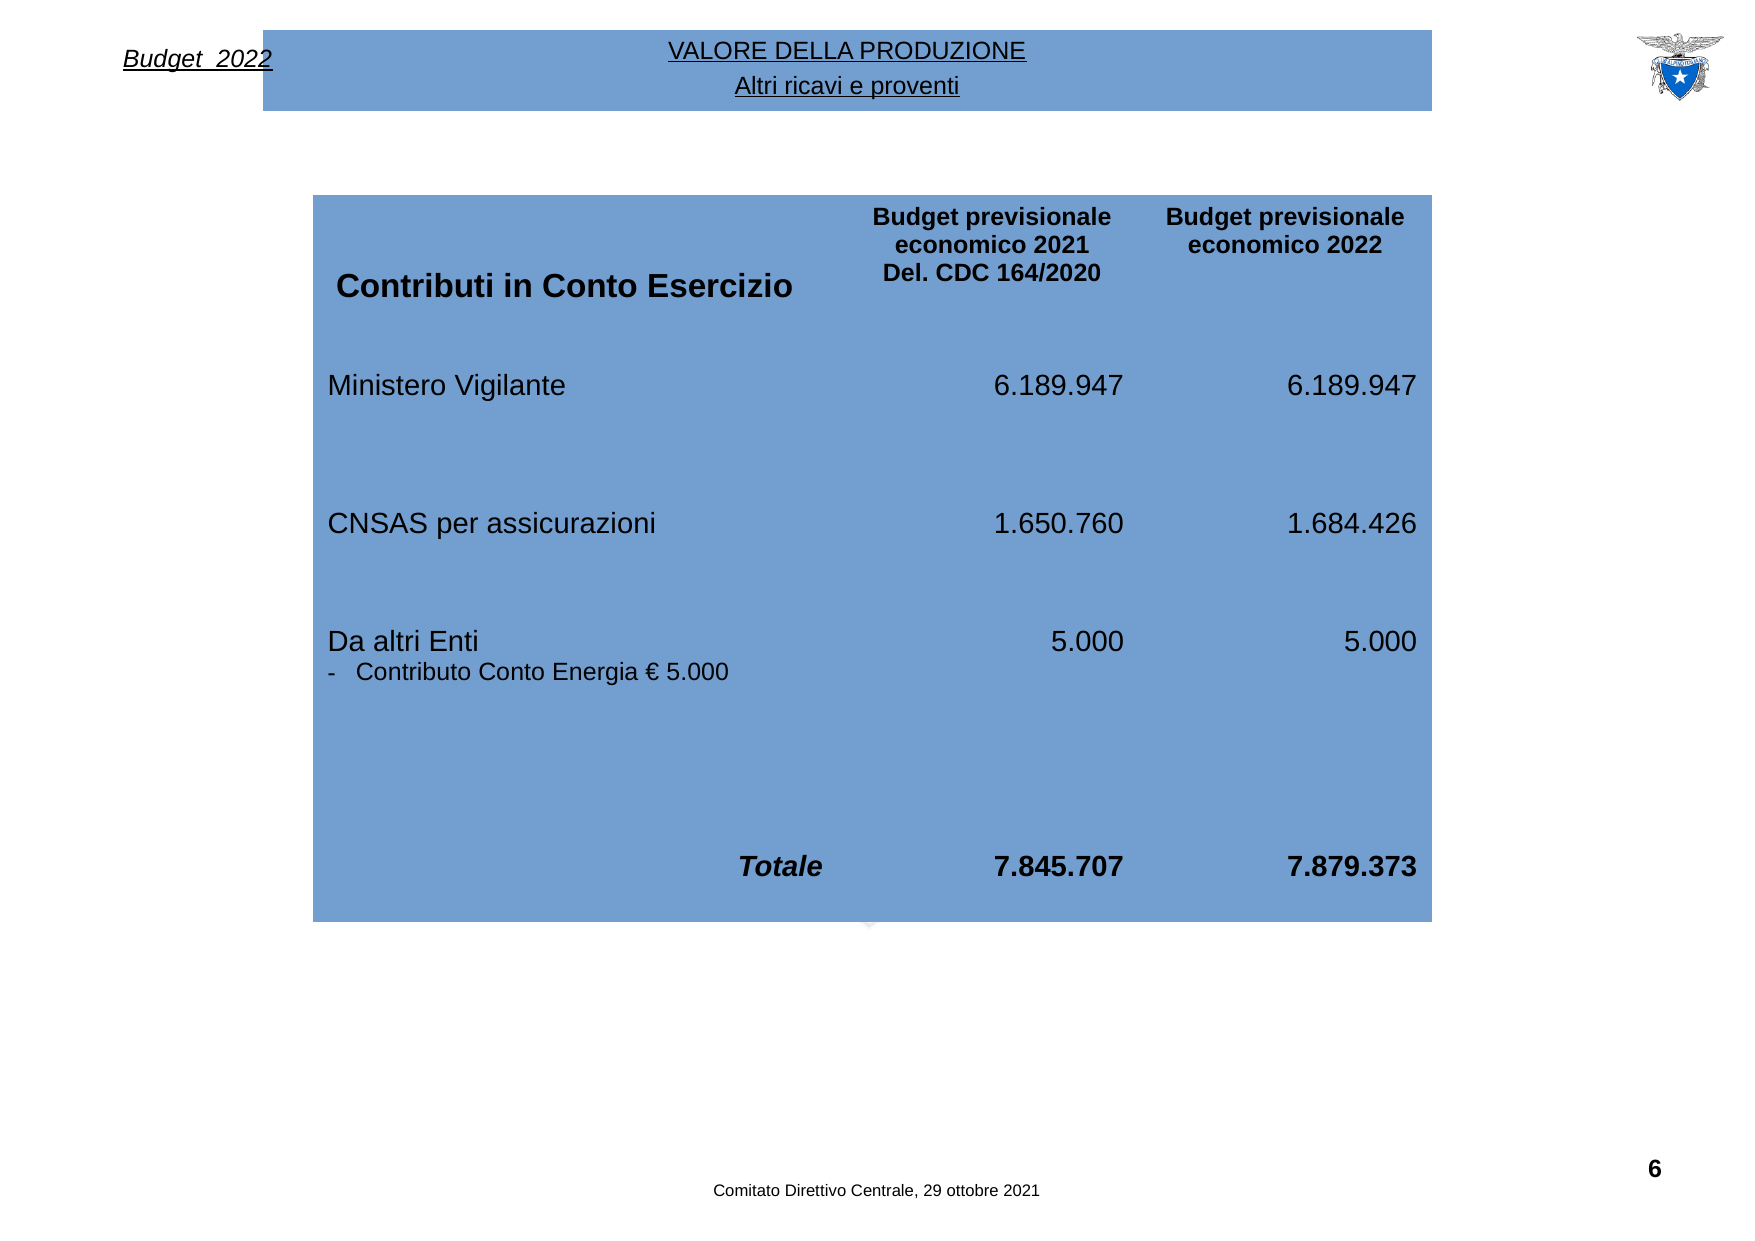

| VALORE DELLA PRODUZIONE Altri ricavi e proventi |
| --- |
Budget 2022
| Contributi in Conto Esercizio | Budget previsionale economico 2021 Del. CDC 164/2020 | Budget previsionale economico 2022 |
| --- | --- | --- |
| Ministero Vigilante | 6.189.947 | 6.189.947 |
| CNSAS per assicurazioni | 1.650.760 | 1.684.426 |
| Da altri Enti Contributo Conto Energia € 5.000 | 5.000 | 5.000 |
| Totale | 7.845.707 | 7.879.373 |
6
Comitato Direttivo Centrale, 29 ottobre 2021